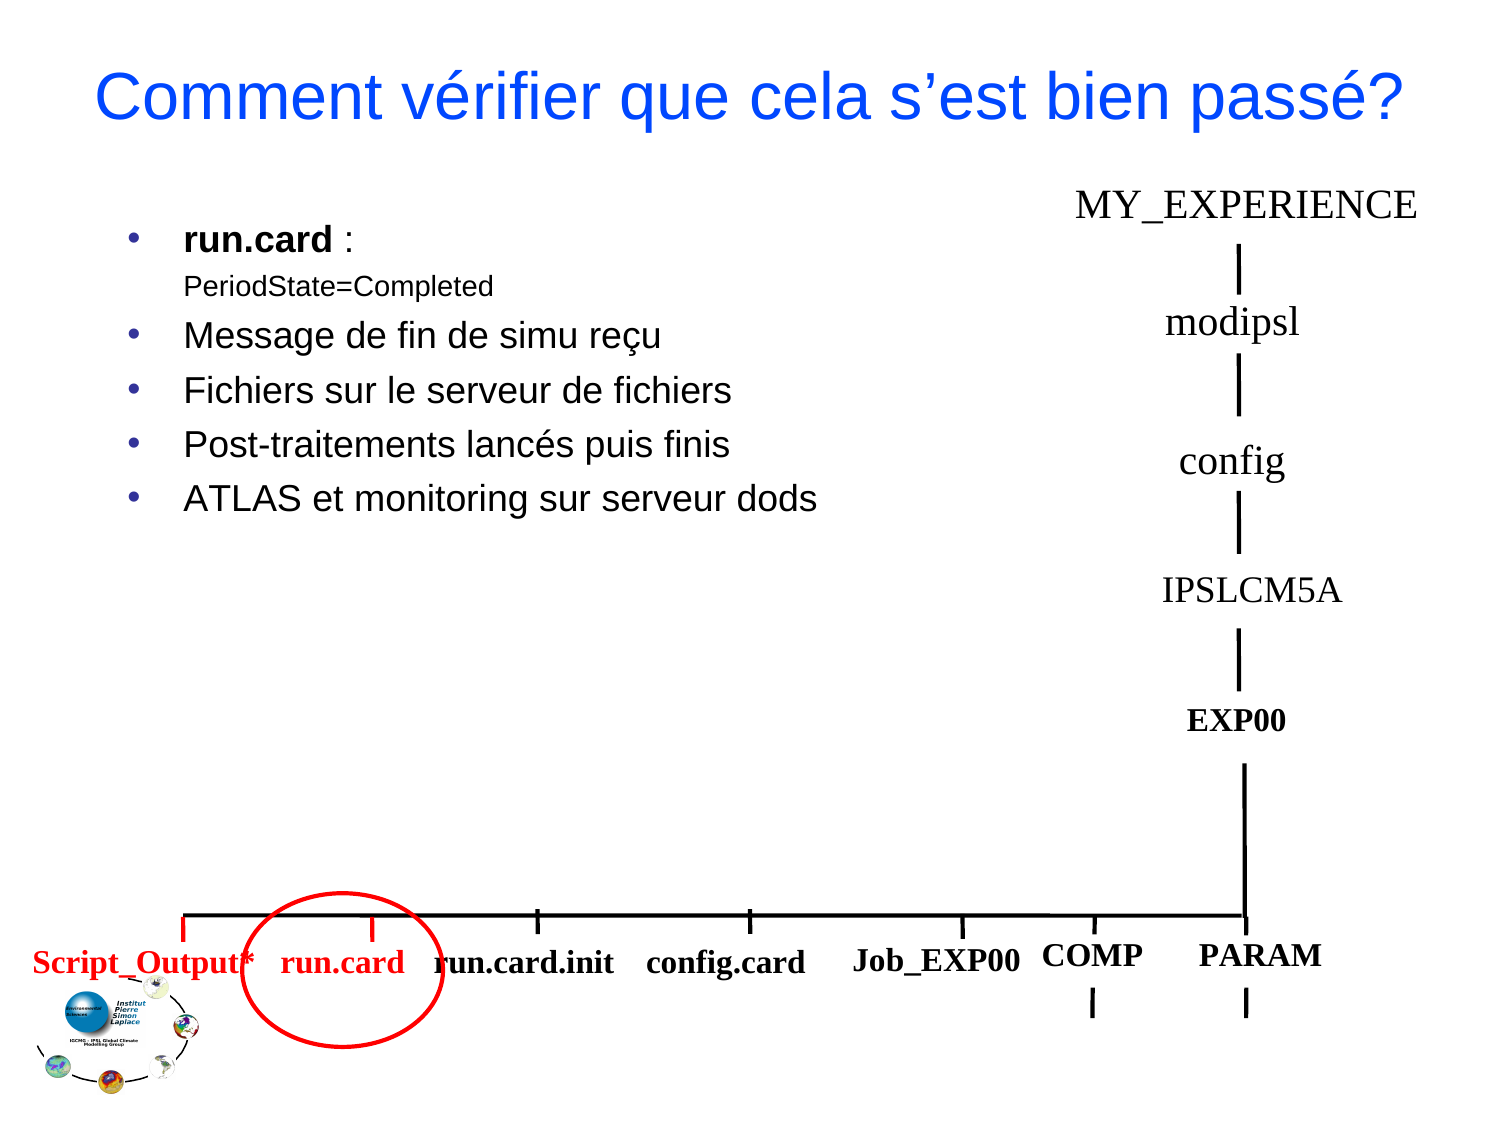

Comment vérifier que cela s’est bien passé?
MY_EXPERIENCE
run.card :
	PeriodState=Completed
Message de fin de simu reçu
Fichiers sur le serveur de fichiers
Post-traitements lancés puis finis
ATLAS et monitoring sur serveur dods
modipsl
config
IPSLCM5A
EXP00
COMP
PARAM
Job_EXP00
Script_Output*
run.card
run.card.init
config.card